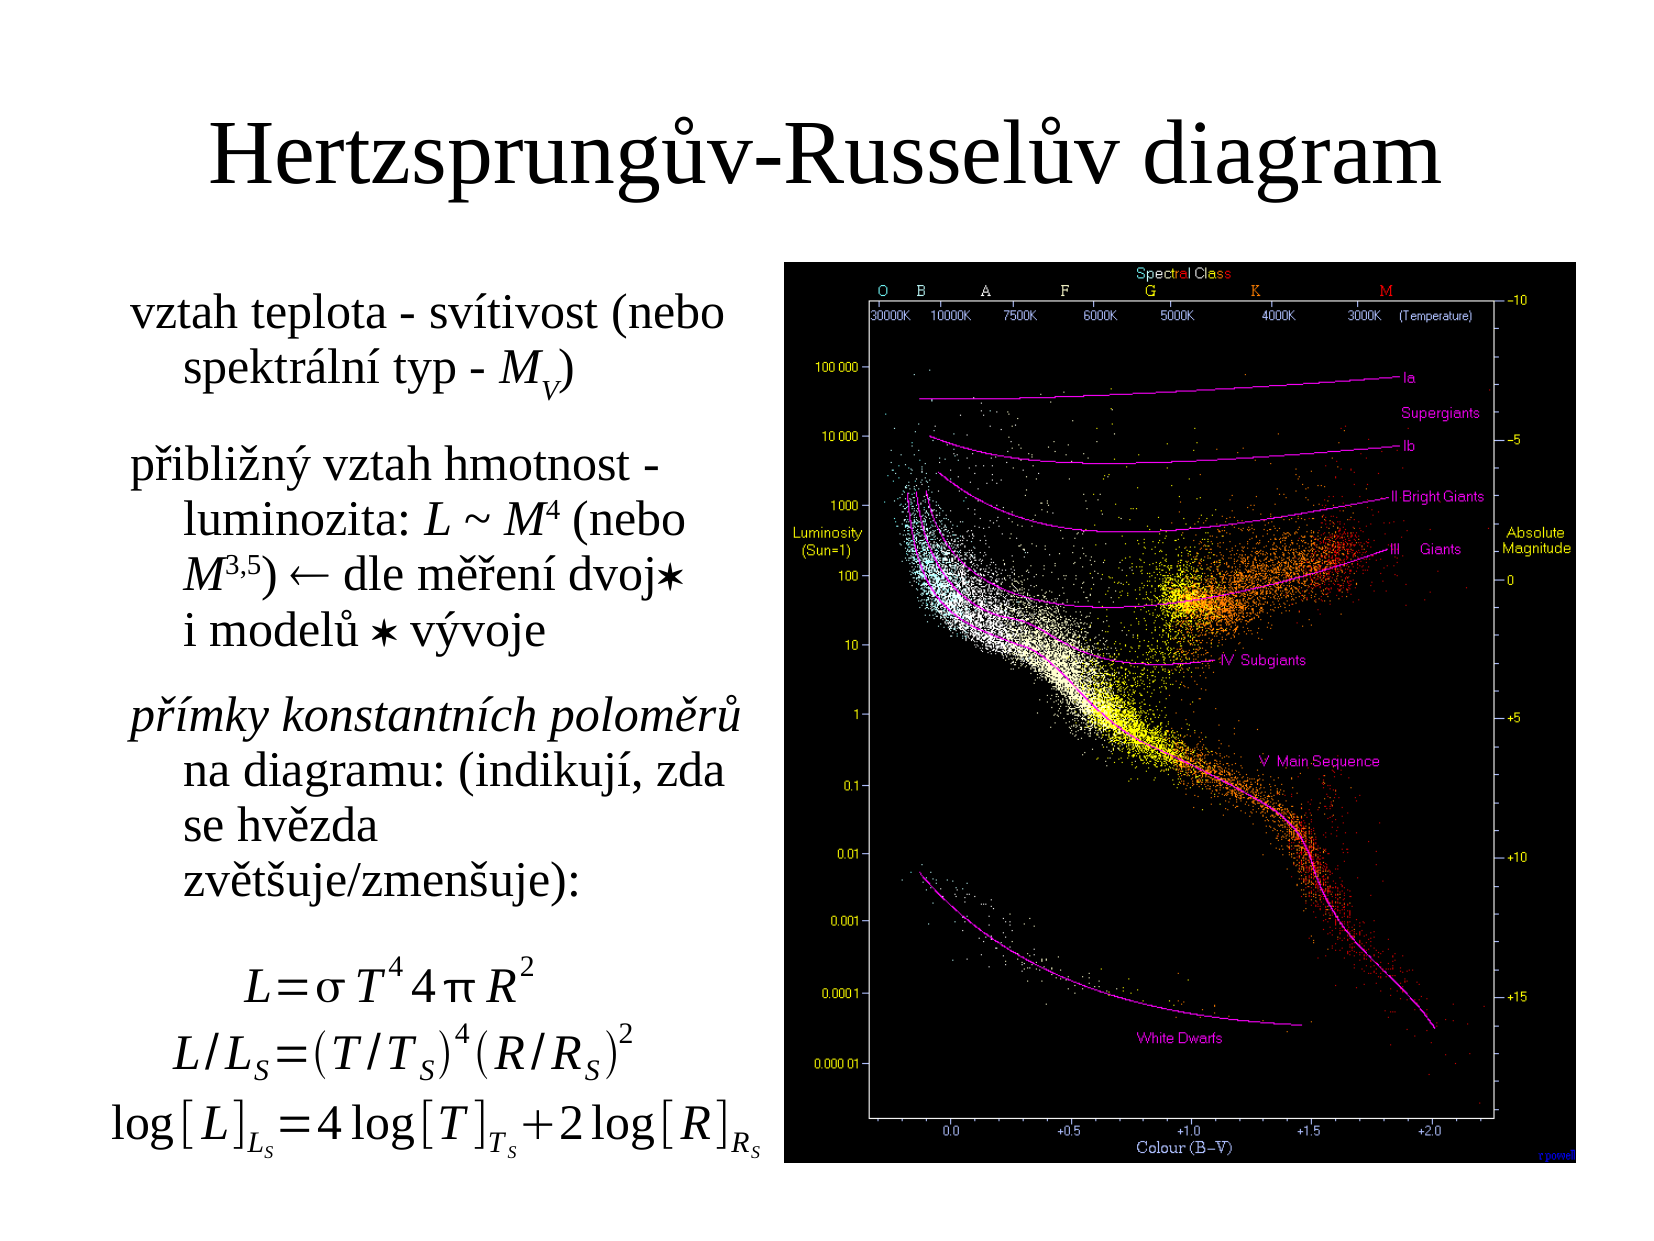

# Hertzsprungův-Russelův diagram
vztah teplota - svítivost (nebo spektrální typ - MV)
přibližný vztah hmotnost - luminozita: L ~ M4 (nebo M3,5)  dle měření dvoj* i modelů * vývoje
přímky konstantních poloměrů na diagramu: (indikují, zda se hvězda zvětšuje/zmenšuje):